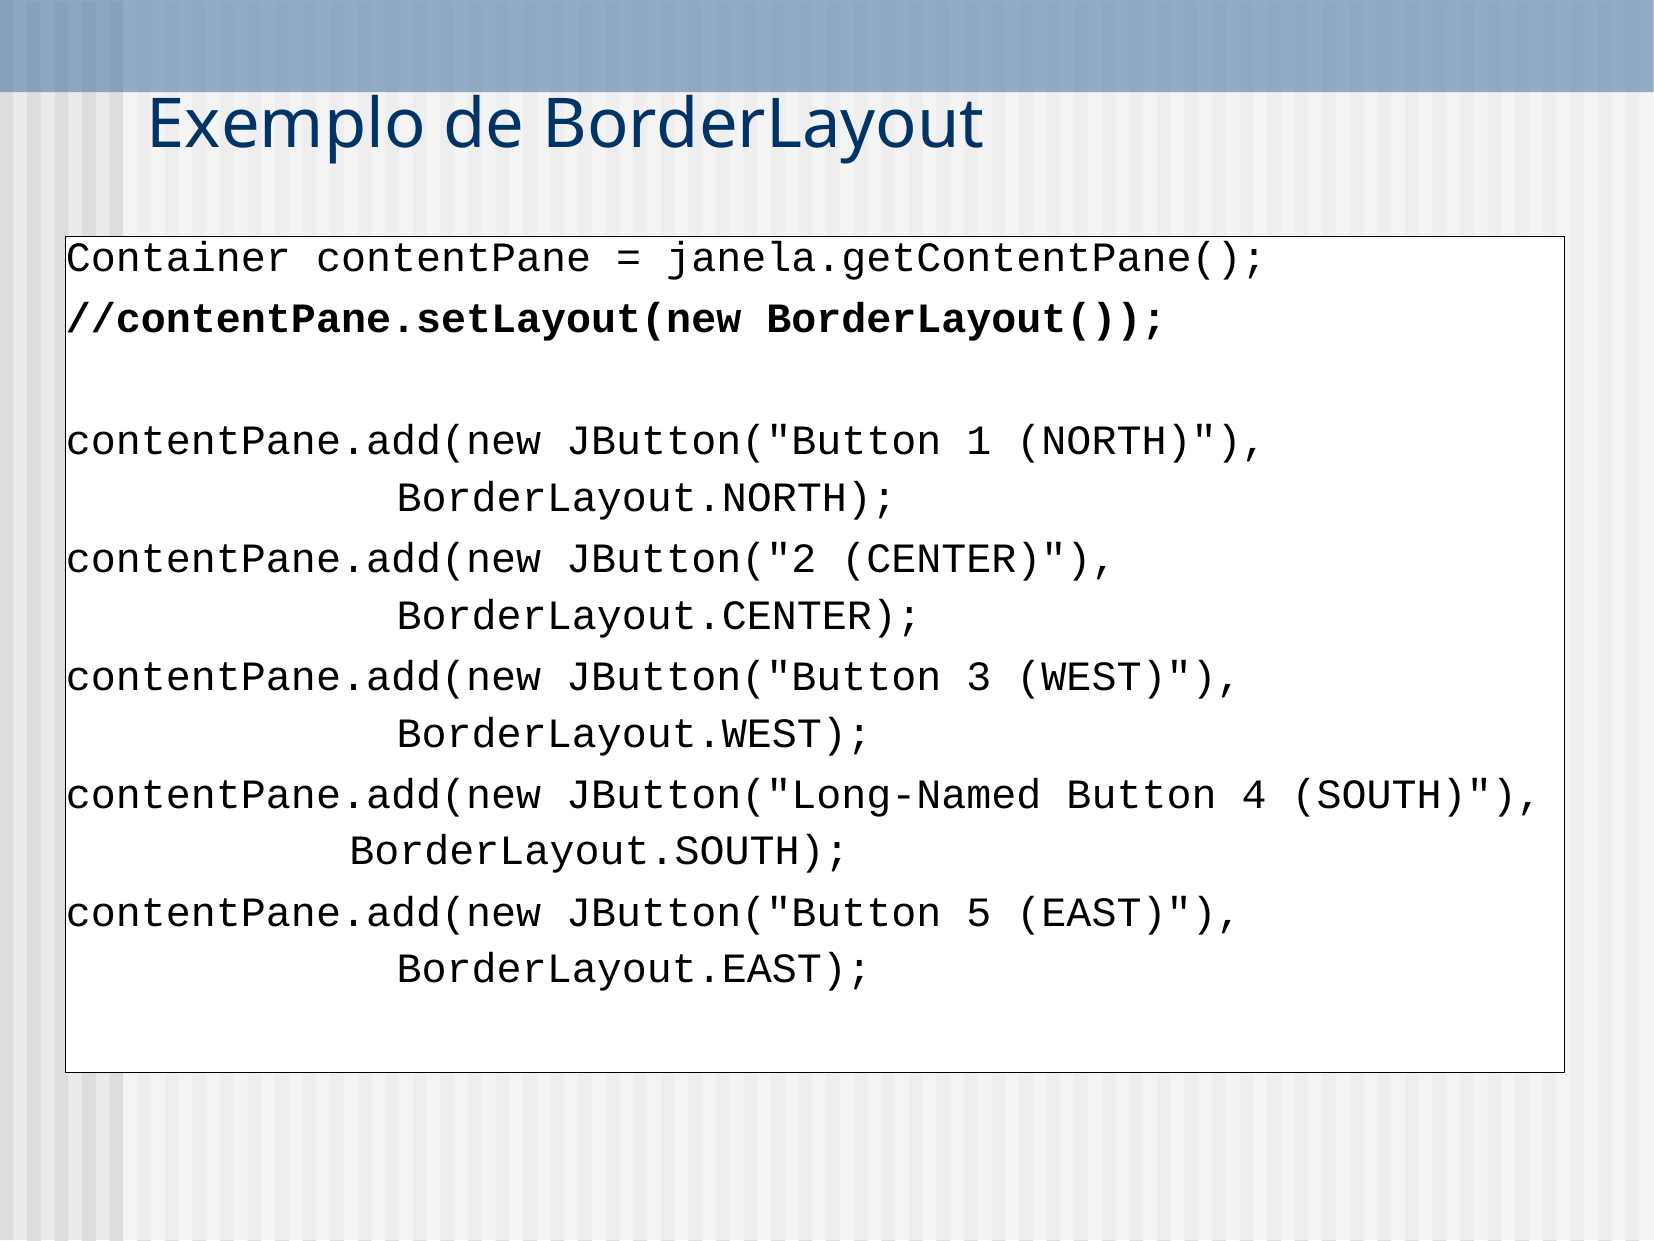

# Exemplo de BorderLayout
Container contentPane = janela.getContentPane();
//contentPane.setLayout(new BorderLayout());
contentPane.add(new JButton("Button 1 (NORTH)"),
BorderLayout.NORTH);
contentPane.add(new JButton("2 (CENTER)"),
BorderLayout.CENTER);
contentPane.add(new JButton("Button 3 (WEST)"),
BorderLayout.WEST);
contentPane.add(new JButton("Long-Named Button 4 (SOUTH)"),
BorderLayout.SOUTH);
contentPane.add(new JButton("Button 5 (EAST)"),
BorderLayout.EAST);